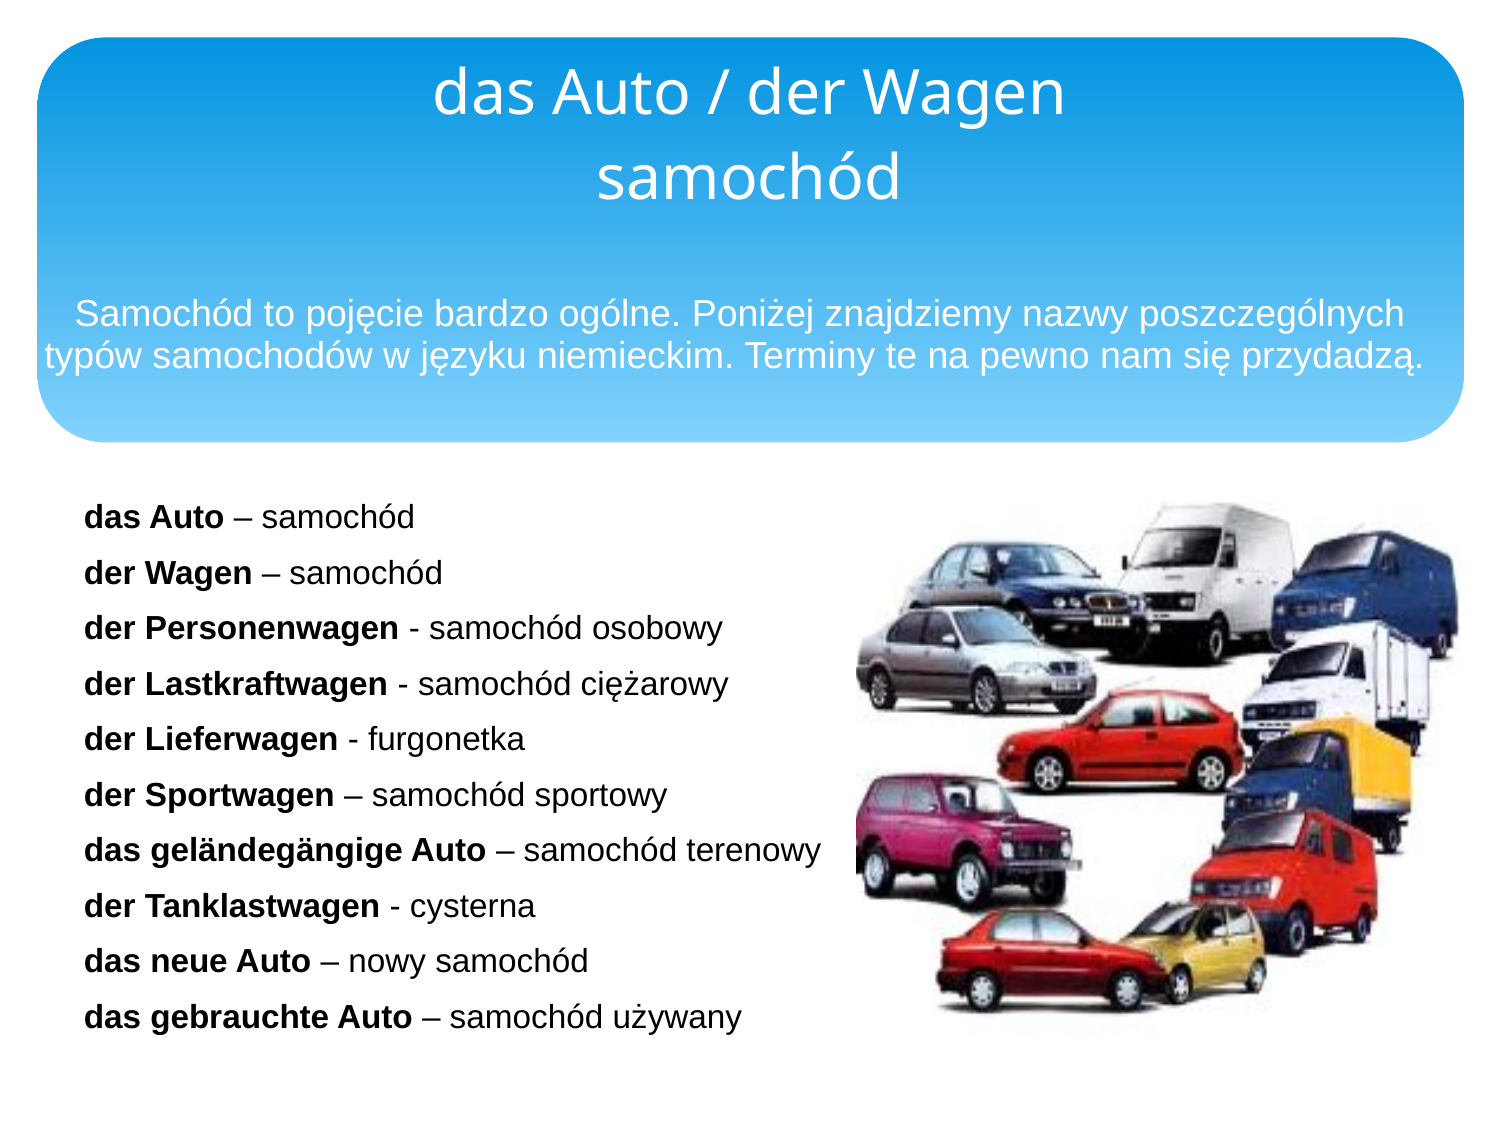

# das Auto / der Wagen samochód
Samochód to pojęcie bardzo ogólne. Poniżej znajdziemy nazwy poszczególnych
typów samochodów w języku niemieckim. Terminy te na pewno nam się przydadzą.
das Auto – samochód
der Wagen – samochód
der Personenwagen - samochód osobowy
der Lastkraftwagen - samochód ciężarowy
der Lieferwagen - furgonetka
der Sportwagen – samochód sportowy
das geländegängige Auto – samochód terenowy
der Tanklastwagen - cysterna
das neue Auto – nowy samochód
das gebrauchte Auto – samochód używany